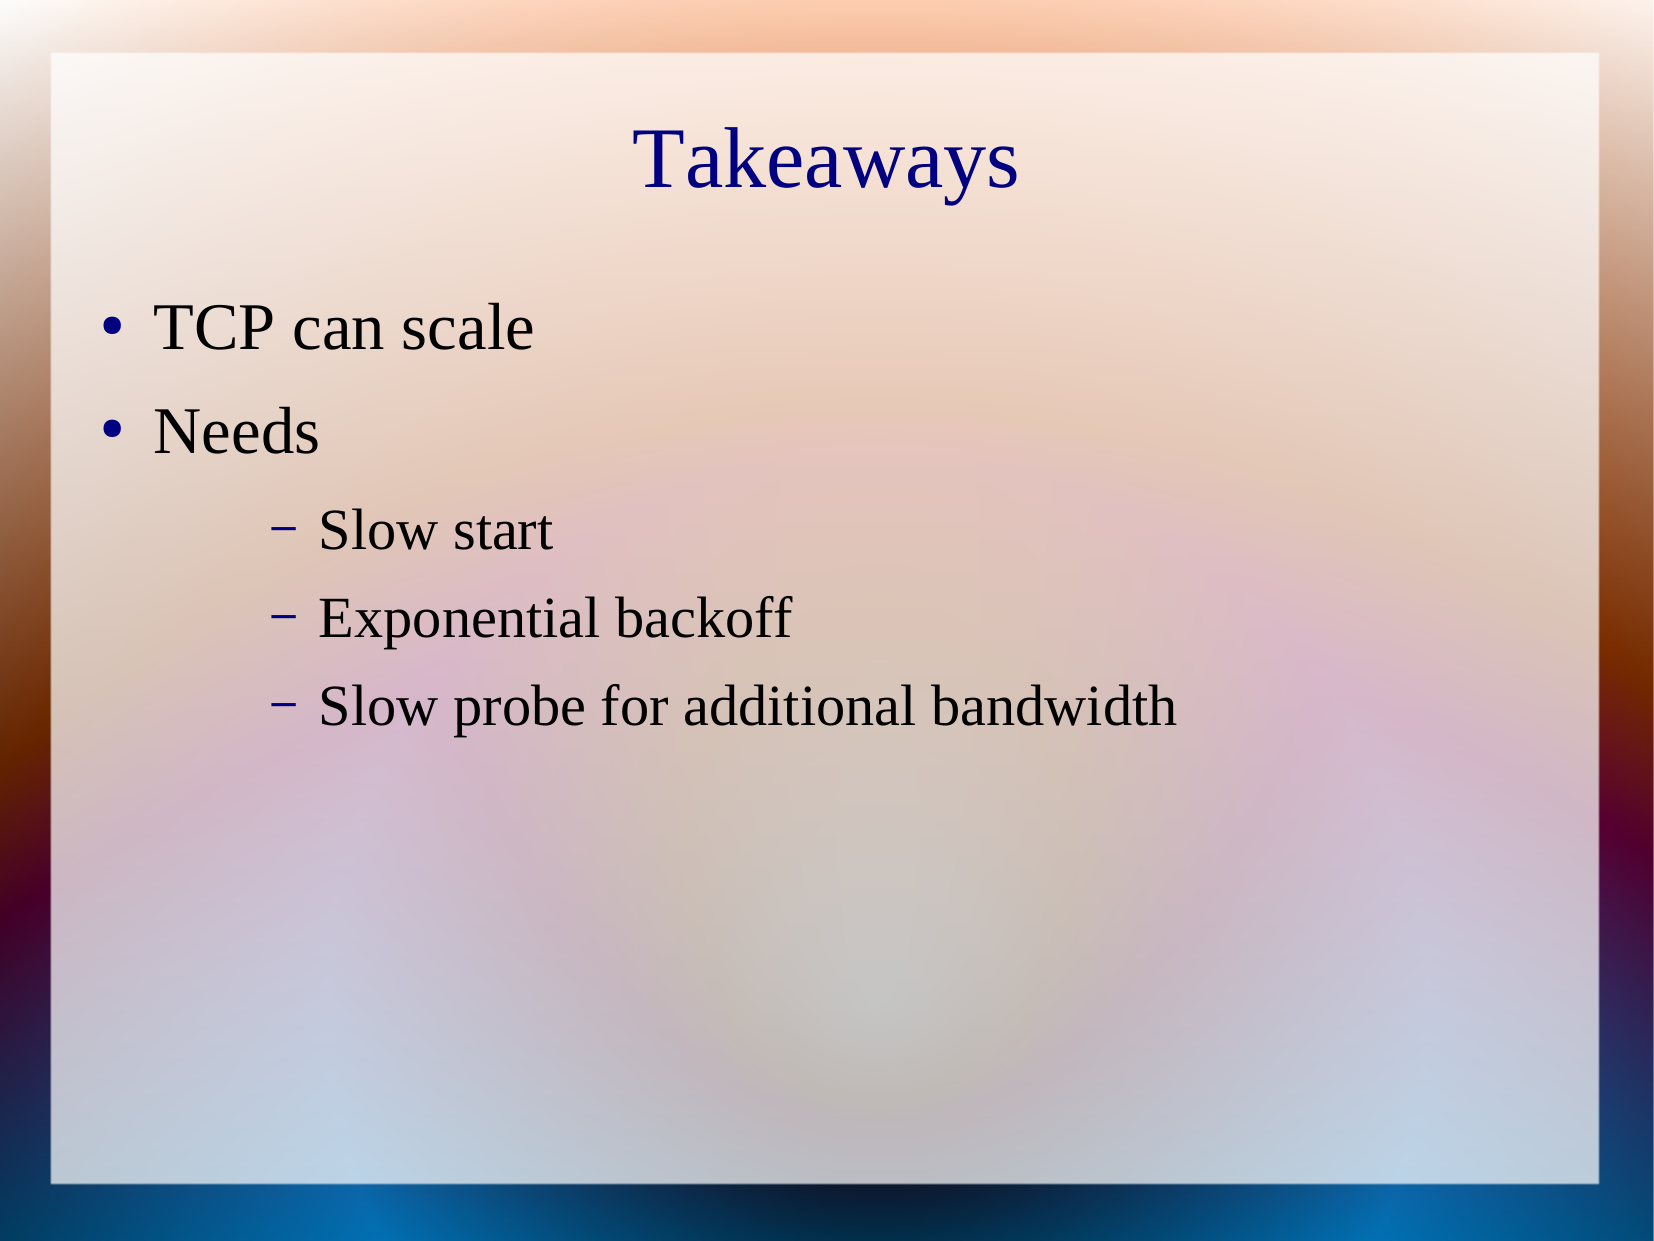

# Takeaways
TCP can scale
Needs
Slow start
Exponential backoff
Slow probe for additional bandwidth